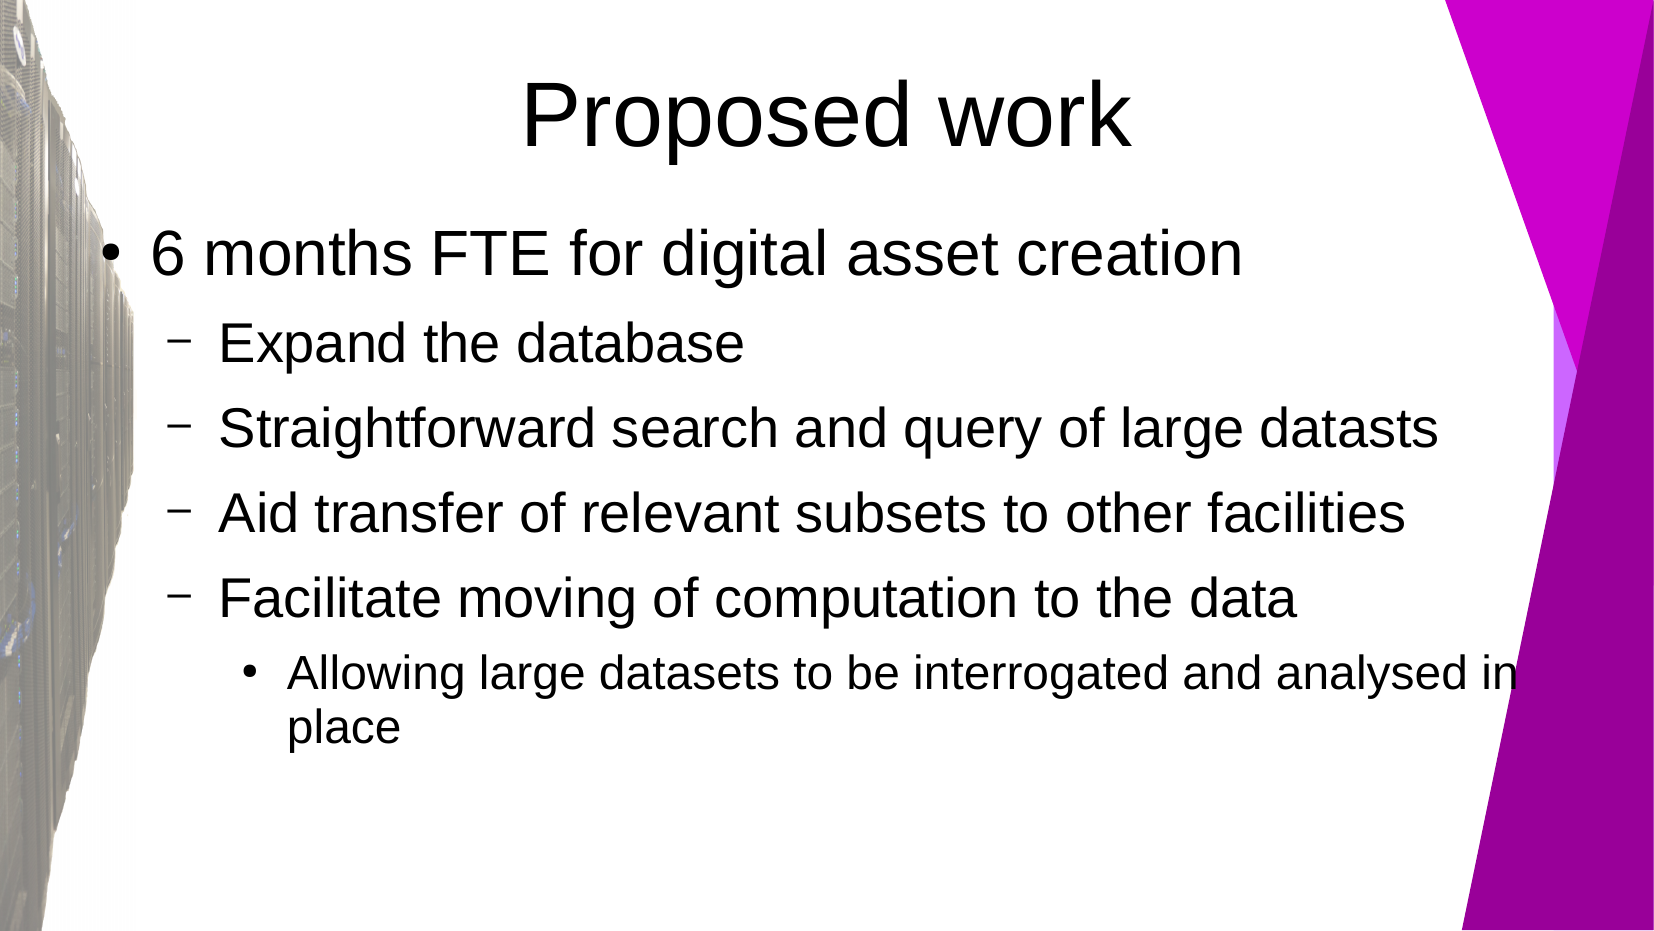

# Proposed work
6 months FTE for digital asset creation
Expand the database
Straightforward search and query of large datasts
Aid transfer of relevant subsets to other facilities
Facilitate moving of computation to the data
Allowing large datasets to be interrogated and analysed in place